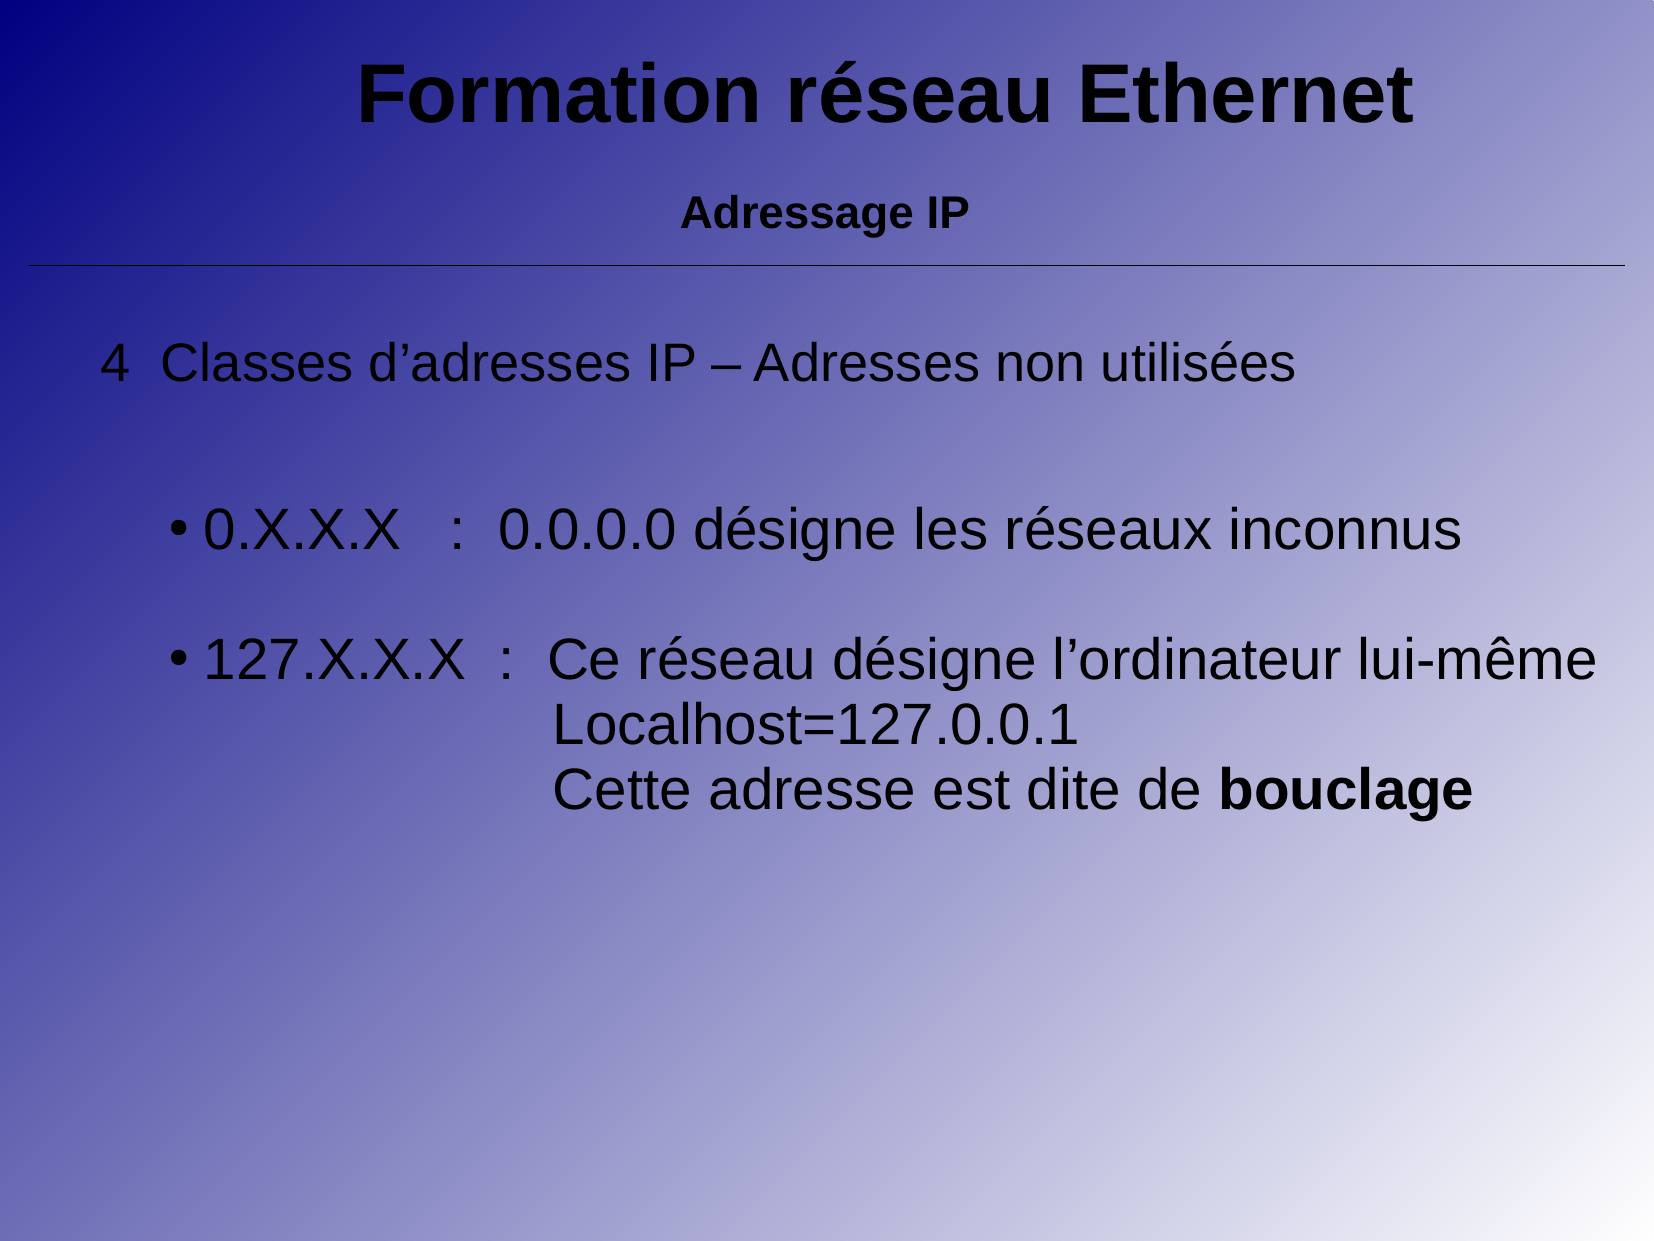

Formation réseau Ethernet
Adressage IP
4 Classes d’adresses IP – Adresses non utilisées
0.X.X.X : 0.0.0.0 désigne les réseaux inconnus
127.X.X.X : Ce réseau désigne l’ordinateur lui-même
Localhost=127.0.0.1
Cette adresse est dite de bouclage